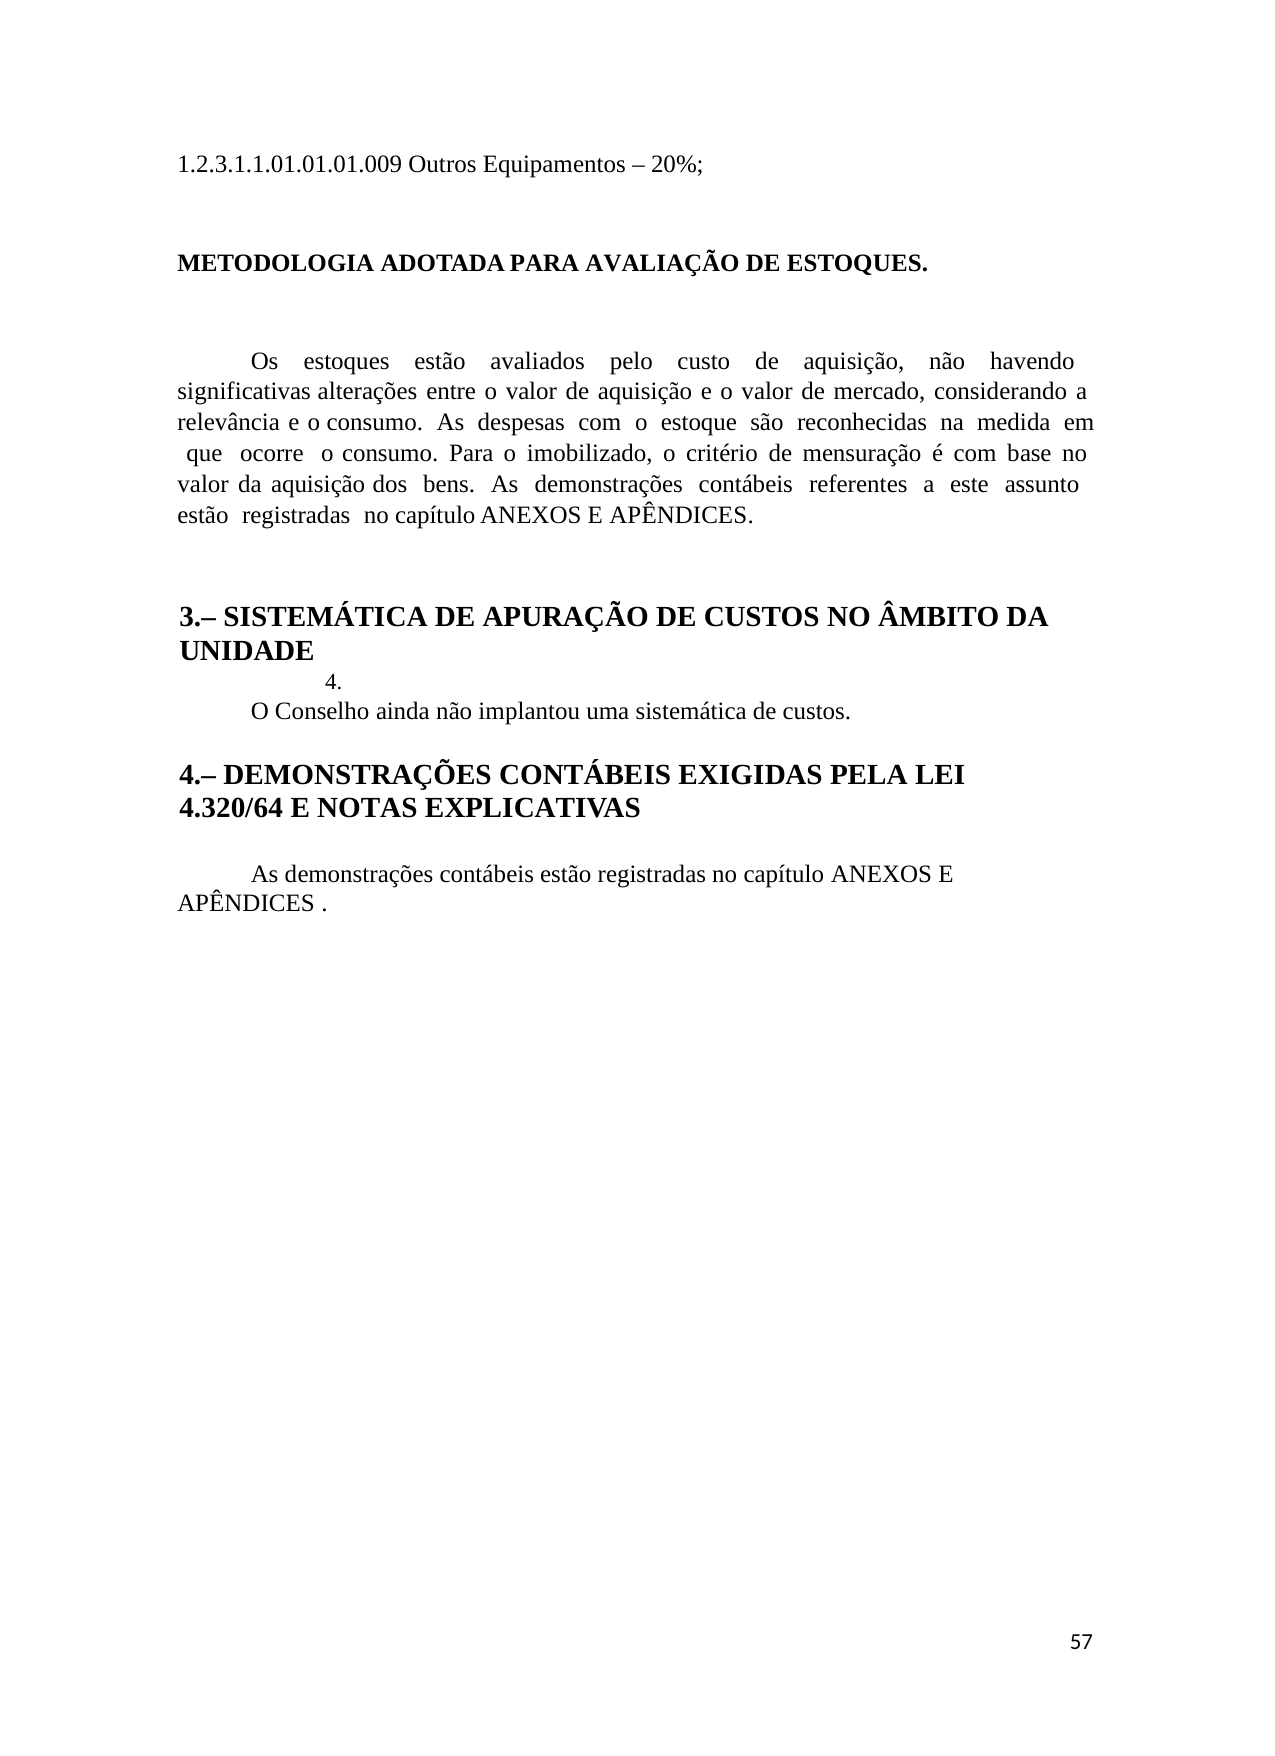

1.2.3.1.1.01.01.01.009 Outros Equipamentos – 20%;
METODOLOGIA ADOTADA PARA AVALIAÇÃO DE ESTOQUES.
Os estoques estão avaliados pelo custo de aquisição, não havendo significativas alterações entre o valor de aquisição e o valor de mercado, considerando a relevância e o consumo. As despesas com o estoque são reconhecidas na medida em que ocorre o consumo. Para o imobilizado, o critério de mensuração é com base no valor da aquisição dos bens. As demonstrações contábeis referentes a este assunto estão registradas no capítulo ANEXOS E APÊNDICES.
– SISTEMÁTICA DE APURAÇÃO DE CUSTOS NO ÂMBITO DA UNIDADE
O Conselho ainda não implantou uma sistemática de custos.
– DEMONSTRAÇÕES CONTÁBEIS EXIGIDAS PELA LEI 4.320/64 E NOTAS EXPLICATIVAS
As demonstrações contábeis estão registradas no capítulo ANEXOS E APÊNDICES .